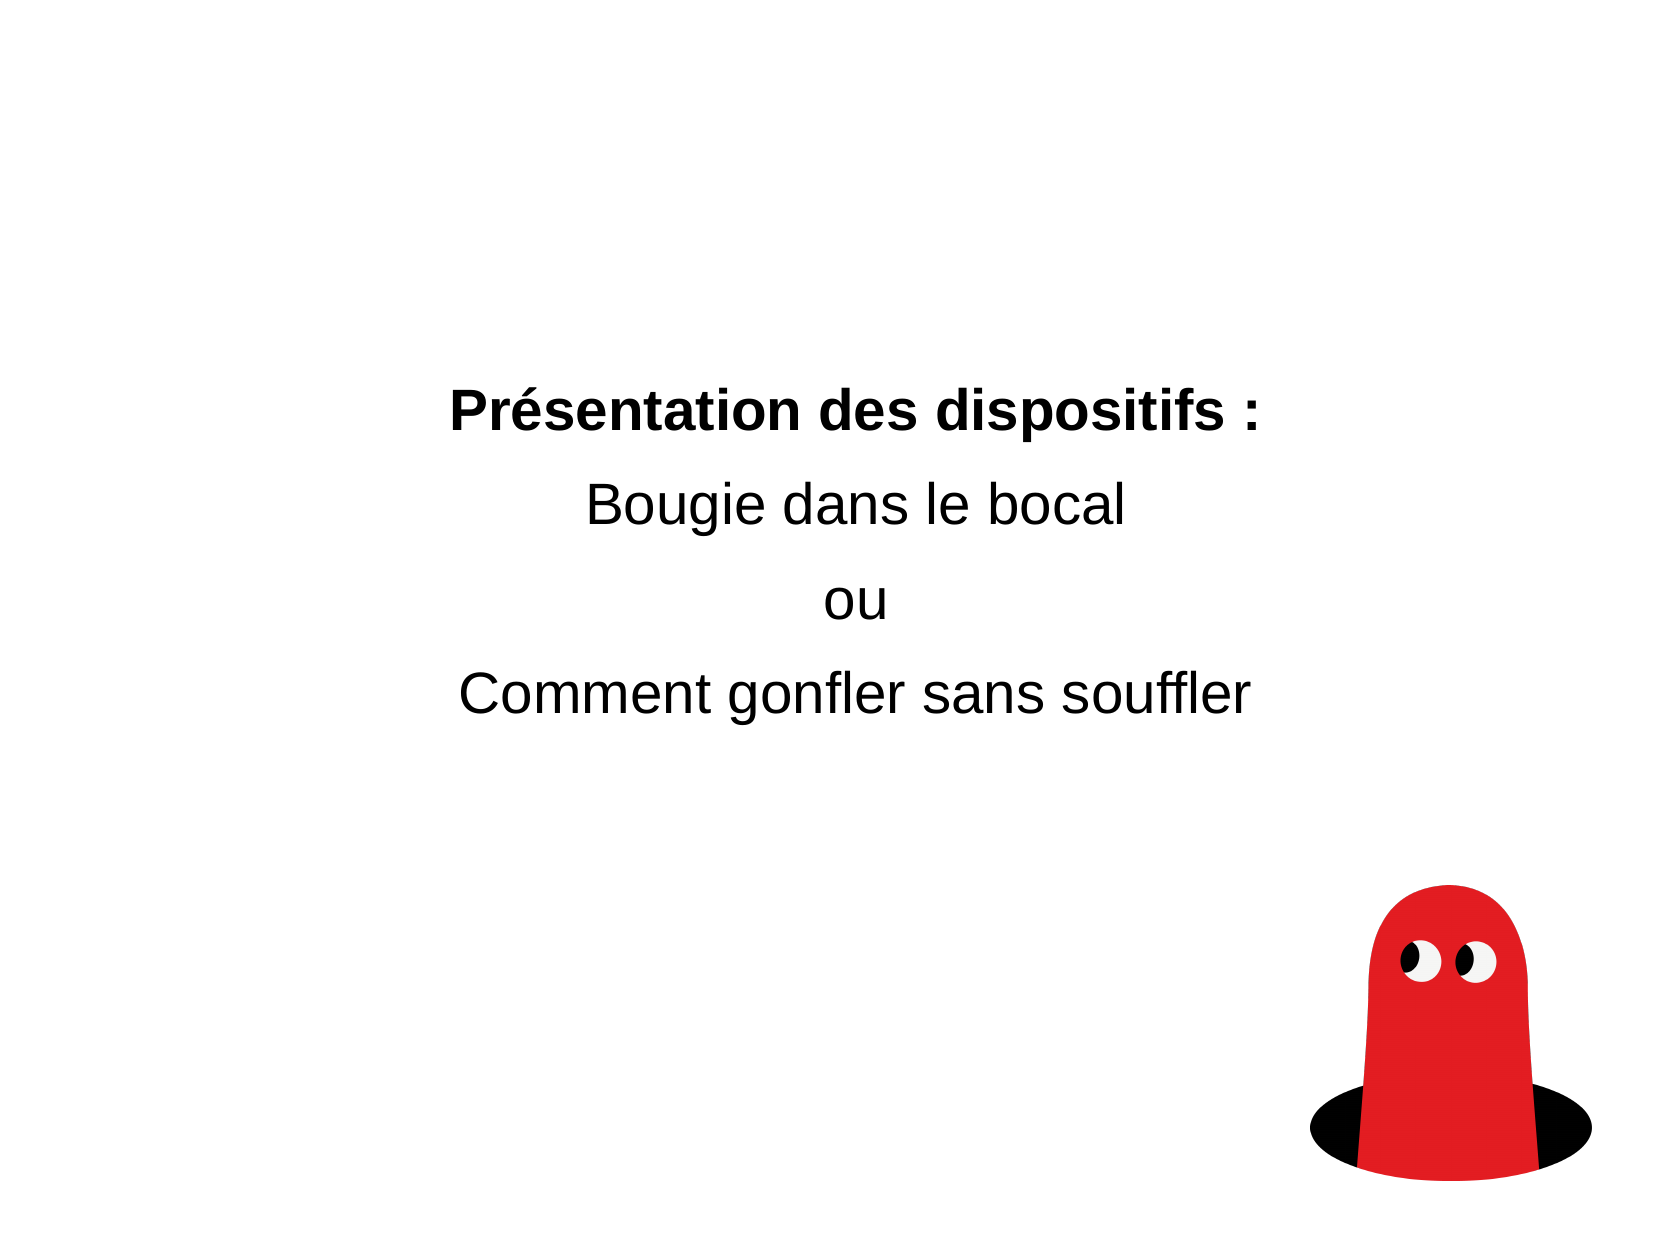

# Présentation des dispositifs :
Bougie dans le bocal
ou
Comment gonfler sans souffler